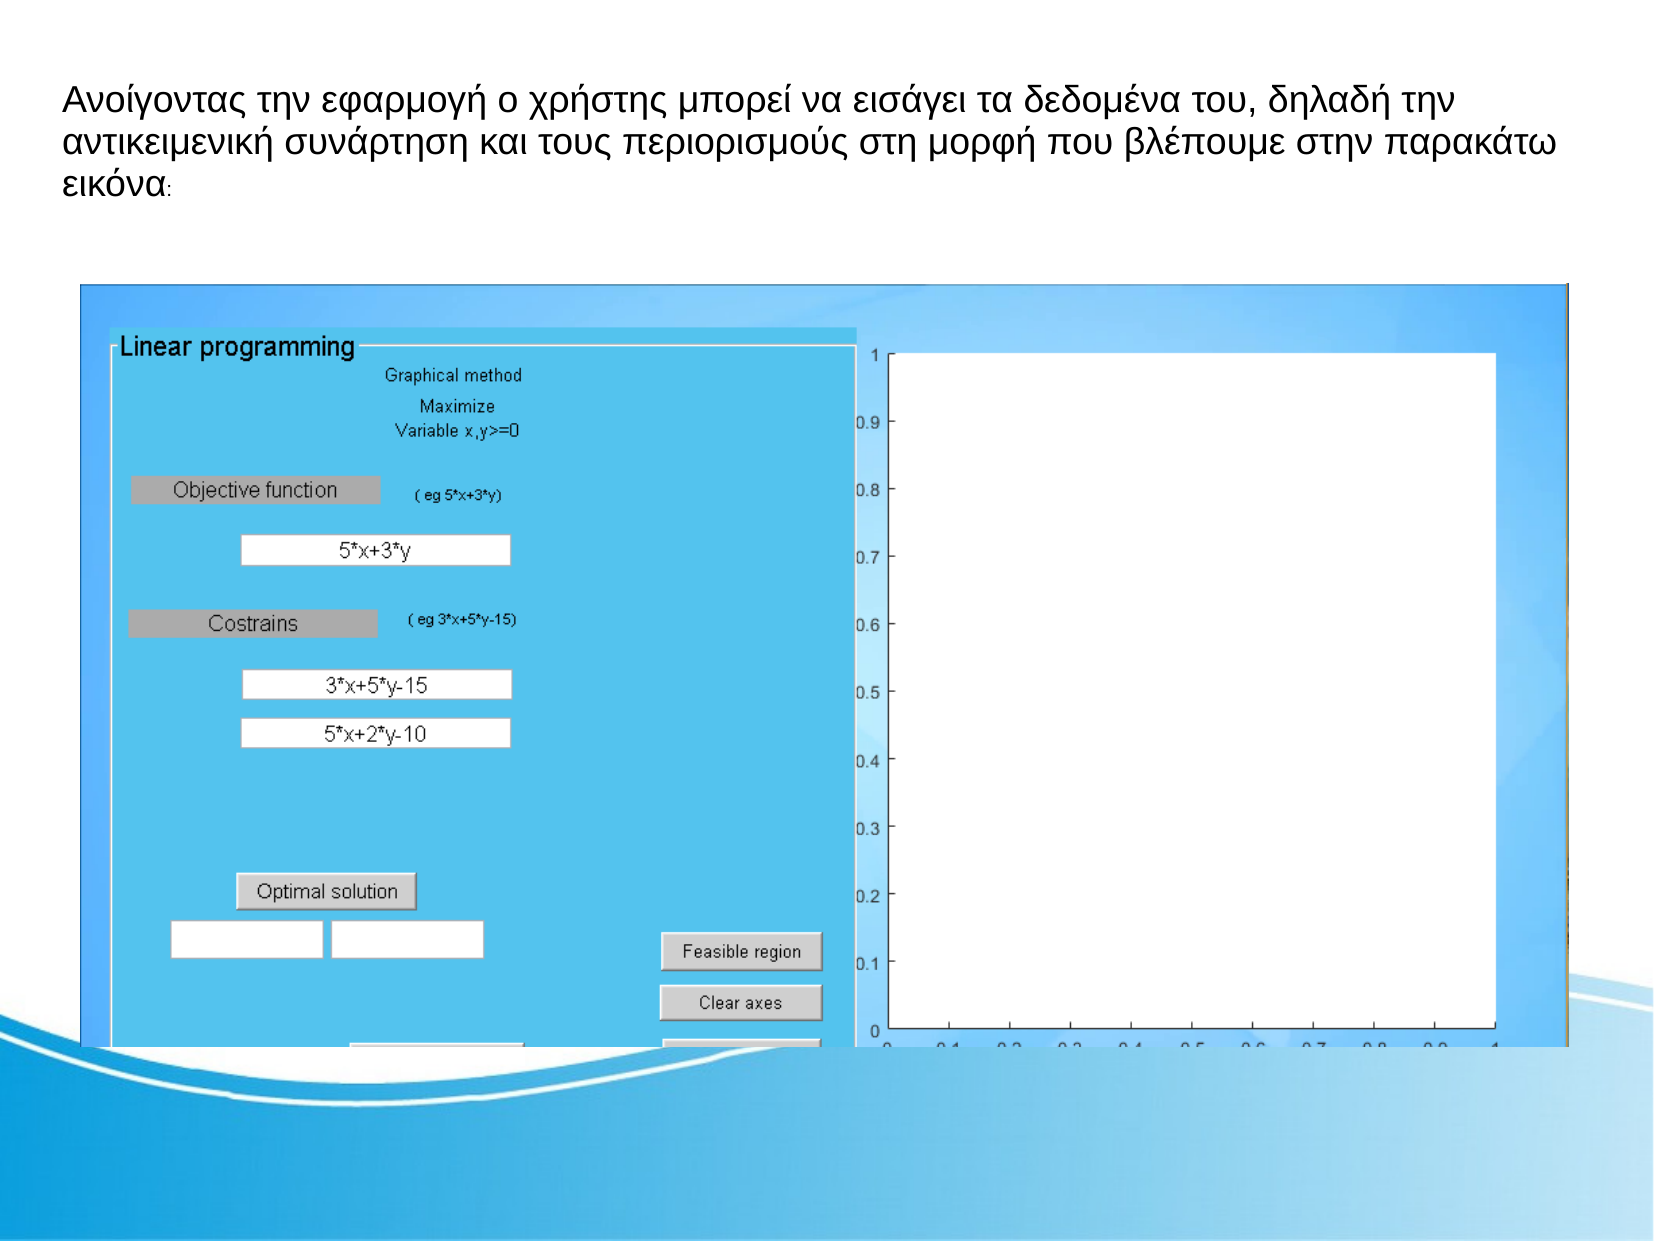

Ανοίγοντας την εφαρμογή ο χρήστης μπορεί να εισάγει τα δεδομένα του, δηλαδή την αντικειμενική συνάρτηση και τους περιορισμούς στη μορφή που βλέπουμε στην παρακάτω εικόνα: